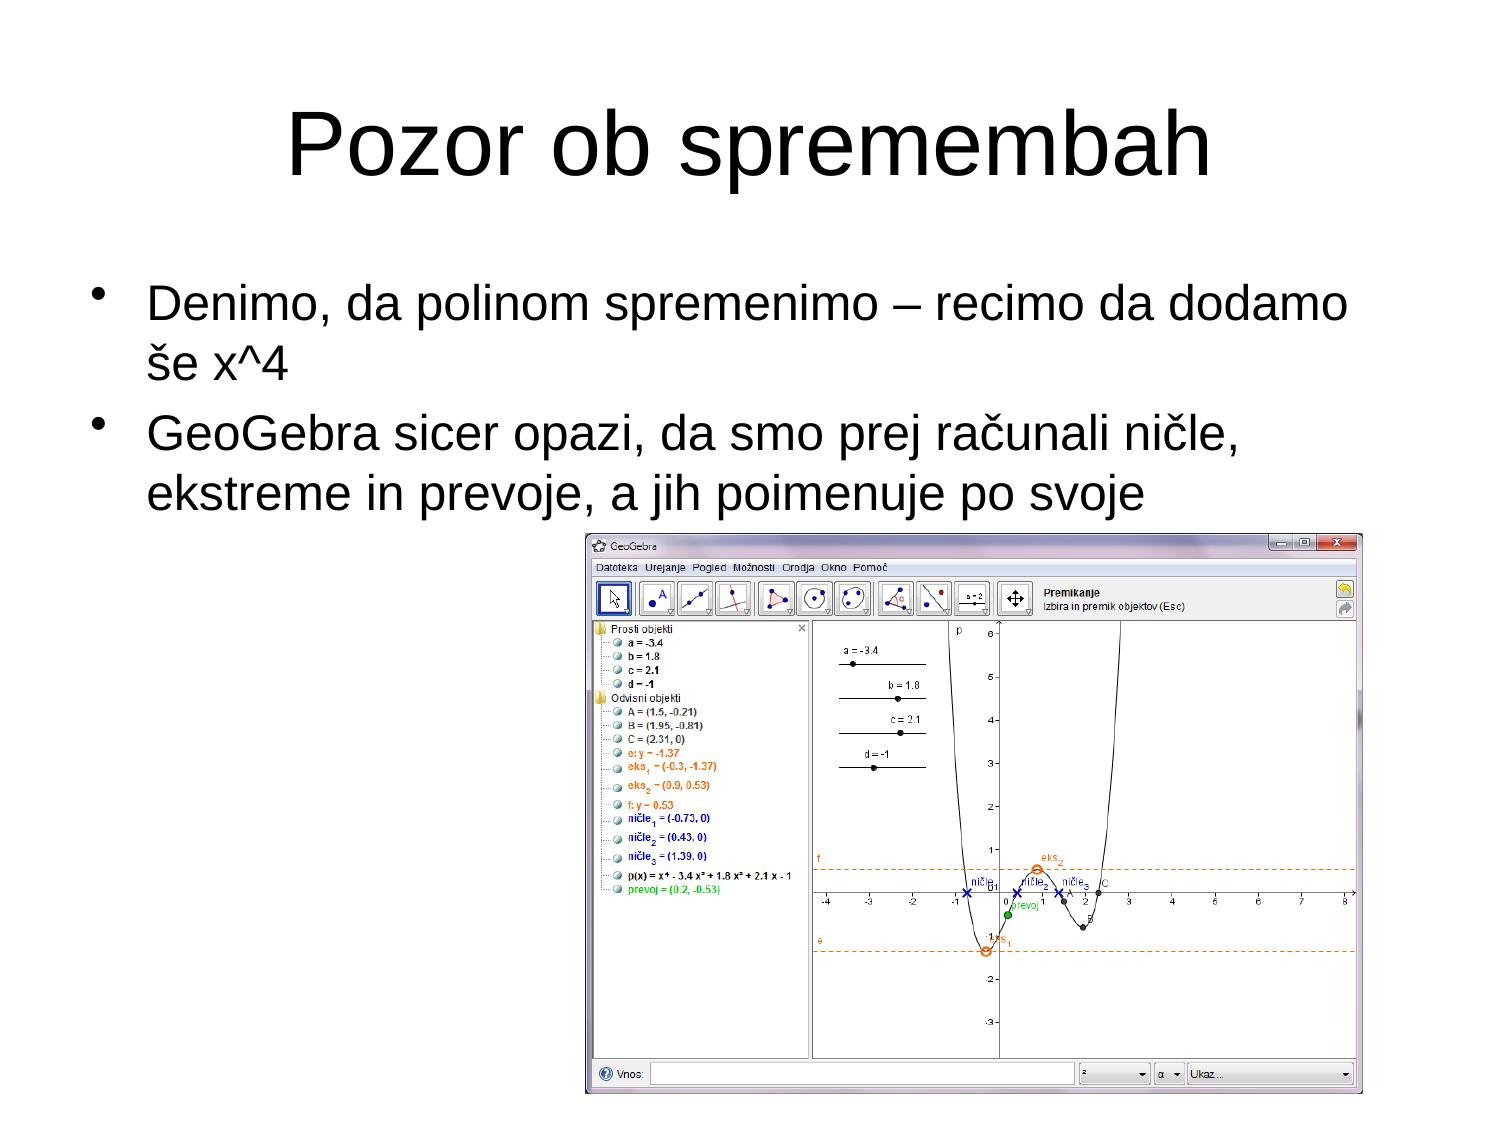

# Pozor ob spremembah
Denimo, da polinom spremenimo – recimo da dodamo še x^4
GeoGebra sicer opazi, da smo prej računali ničle, ekstreme in prevoje, a jih poimenuje po svoje